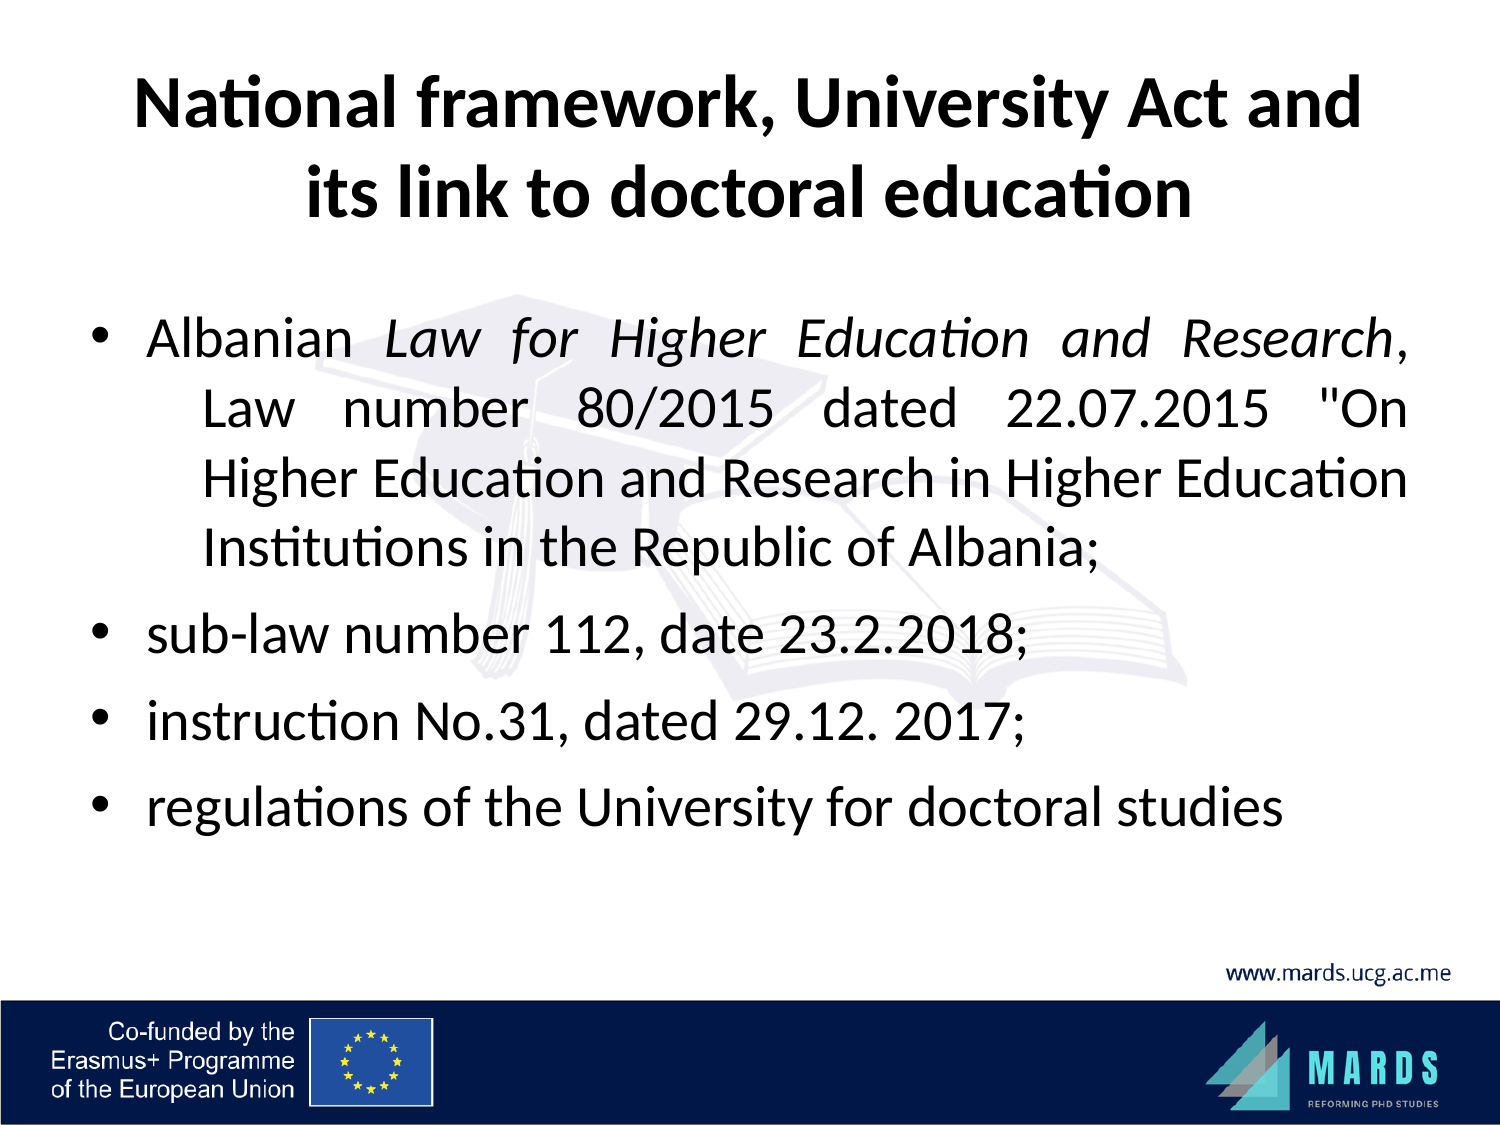

# National framework, University Act and its link to doctoral education
Albanian Law for Higher Education and Research, Law number 80/2015 dated 22.07.2015 "On Higher Education and Research in Higher Education Institutions in the Republic of Albania;
sub-law number 112, date 23.2.2018;
instruction No.31, dated 29.12. 2017;
regulations of the University for doctoral studies